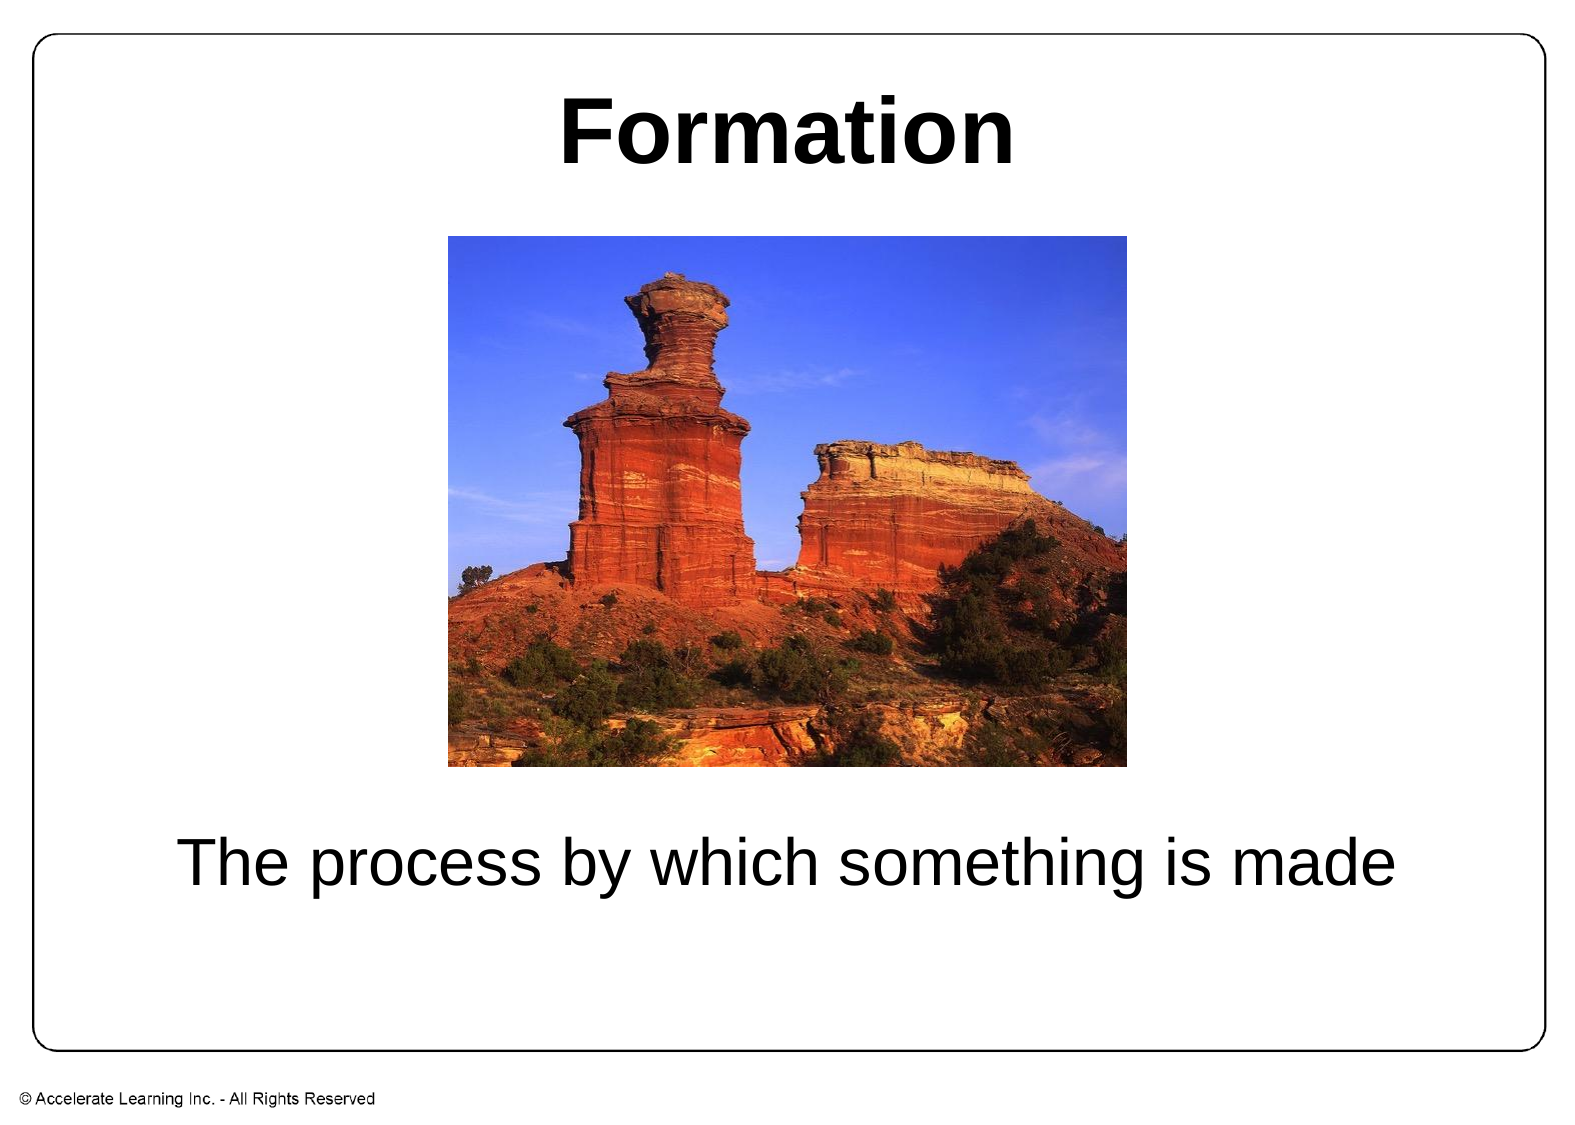

Formation
The process by which something is made